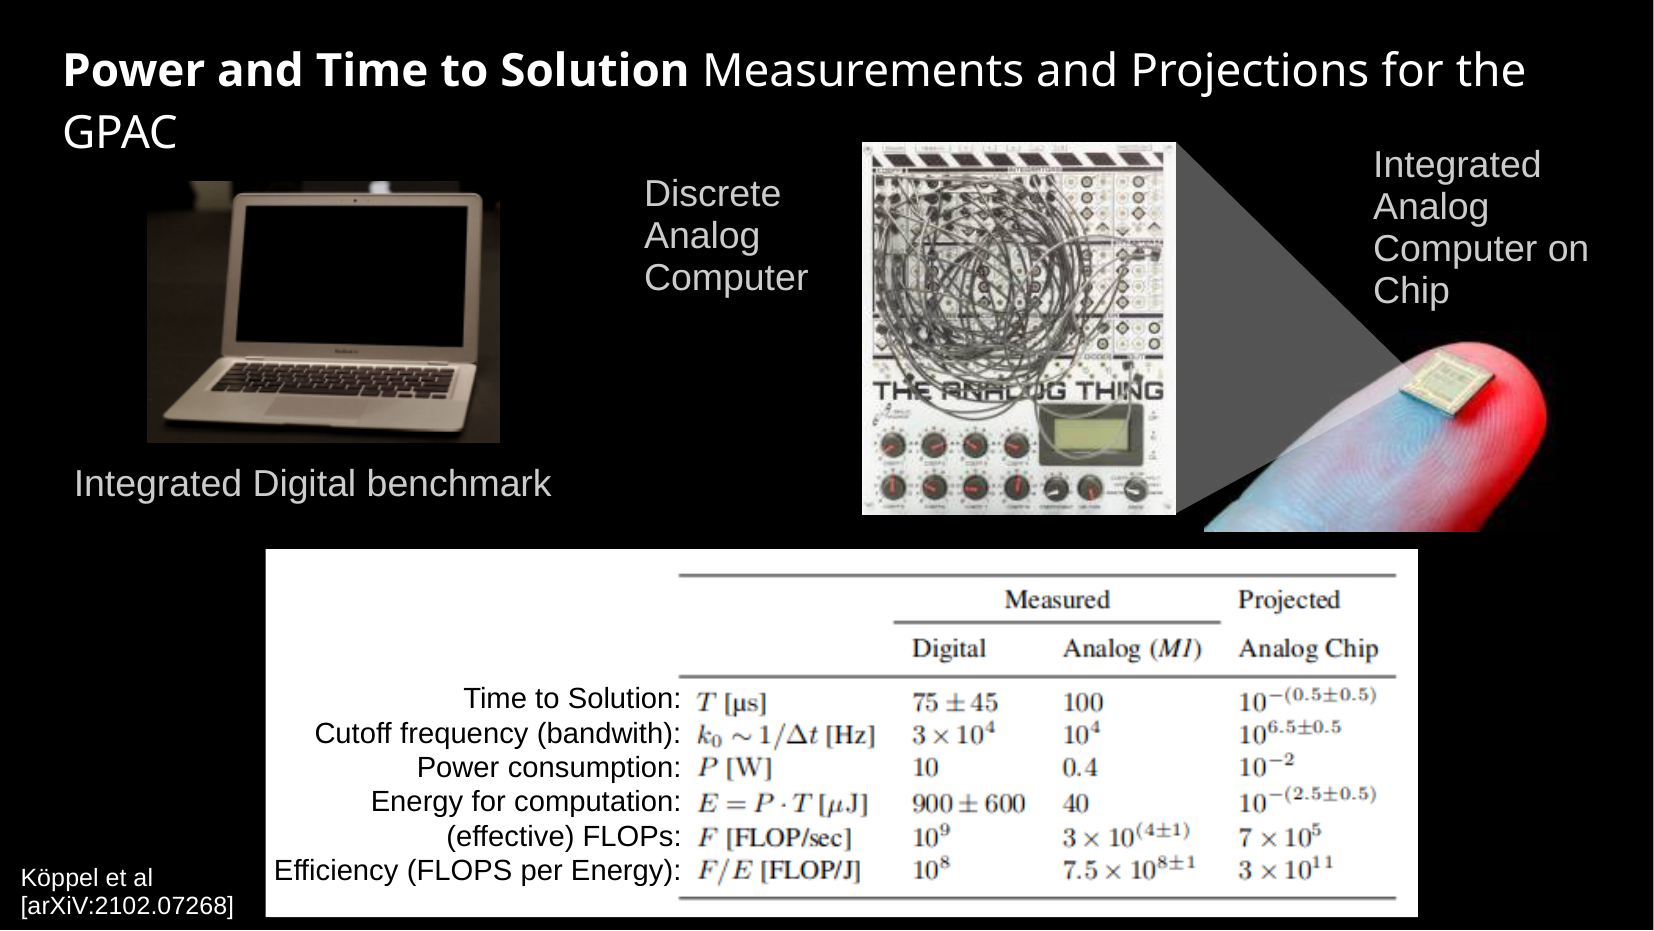

Power and Time to Solution Measurements and Projections for the GPAC
Integrated
Analog
Computer on
Chip
Discrete
Analog
Computer
Integrated Digital benchmark
Time to Solution:
Cutoff frequency (bandwith):
Power consumption:
Energy for computation:
(effective) FLOPs:
Efficiency (FLOPS per Energy):
Köppel et al
[arXiV:2102.07268]